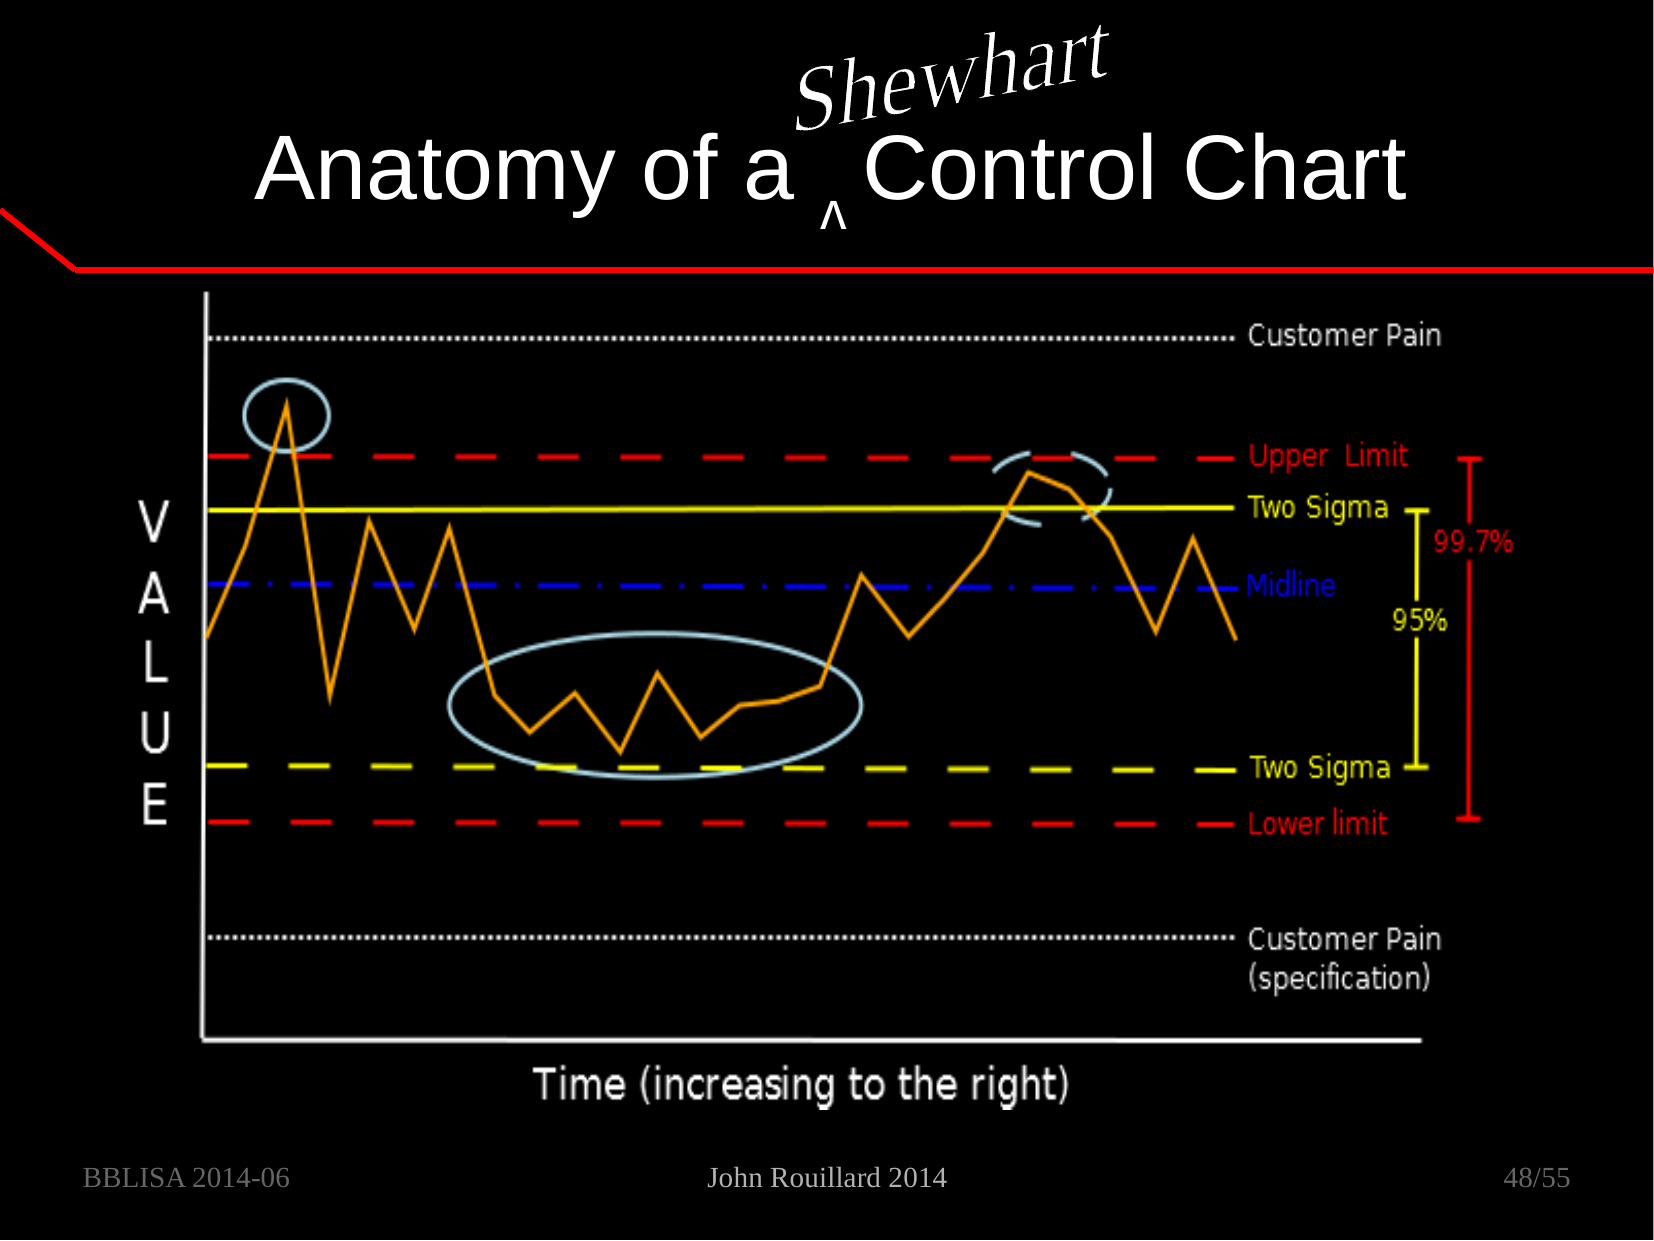

Shewhart
# Anatomy of a ʌ Control Chart
BBLISA 2014-06
John Rouillard 2014
48